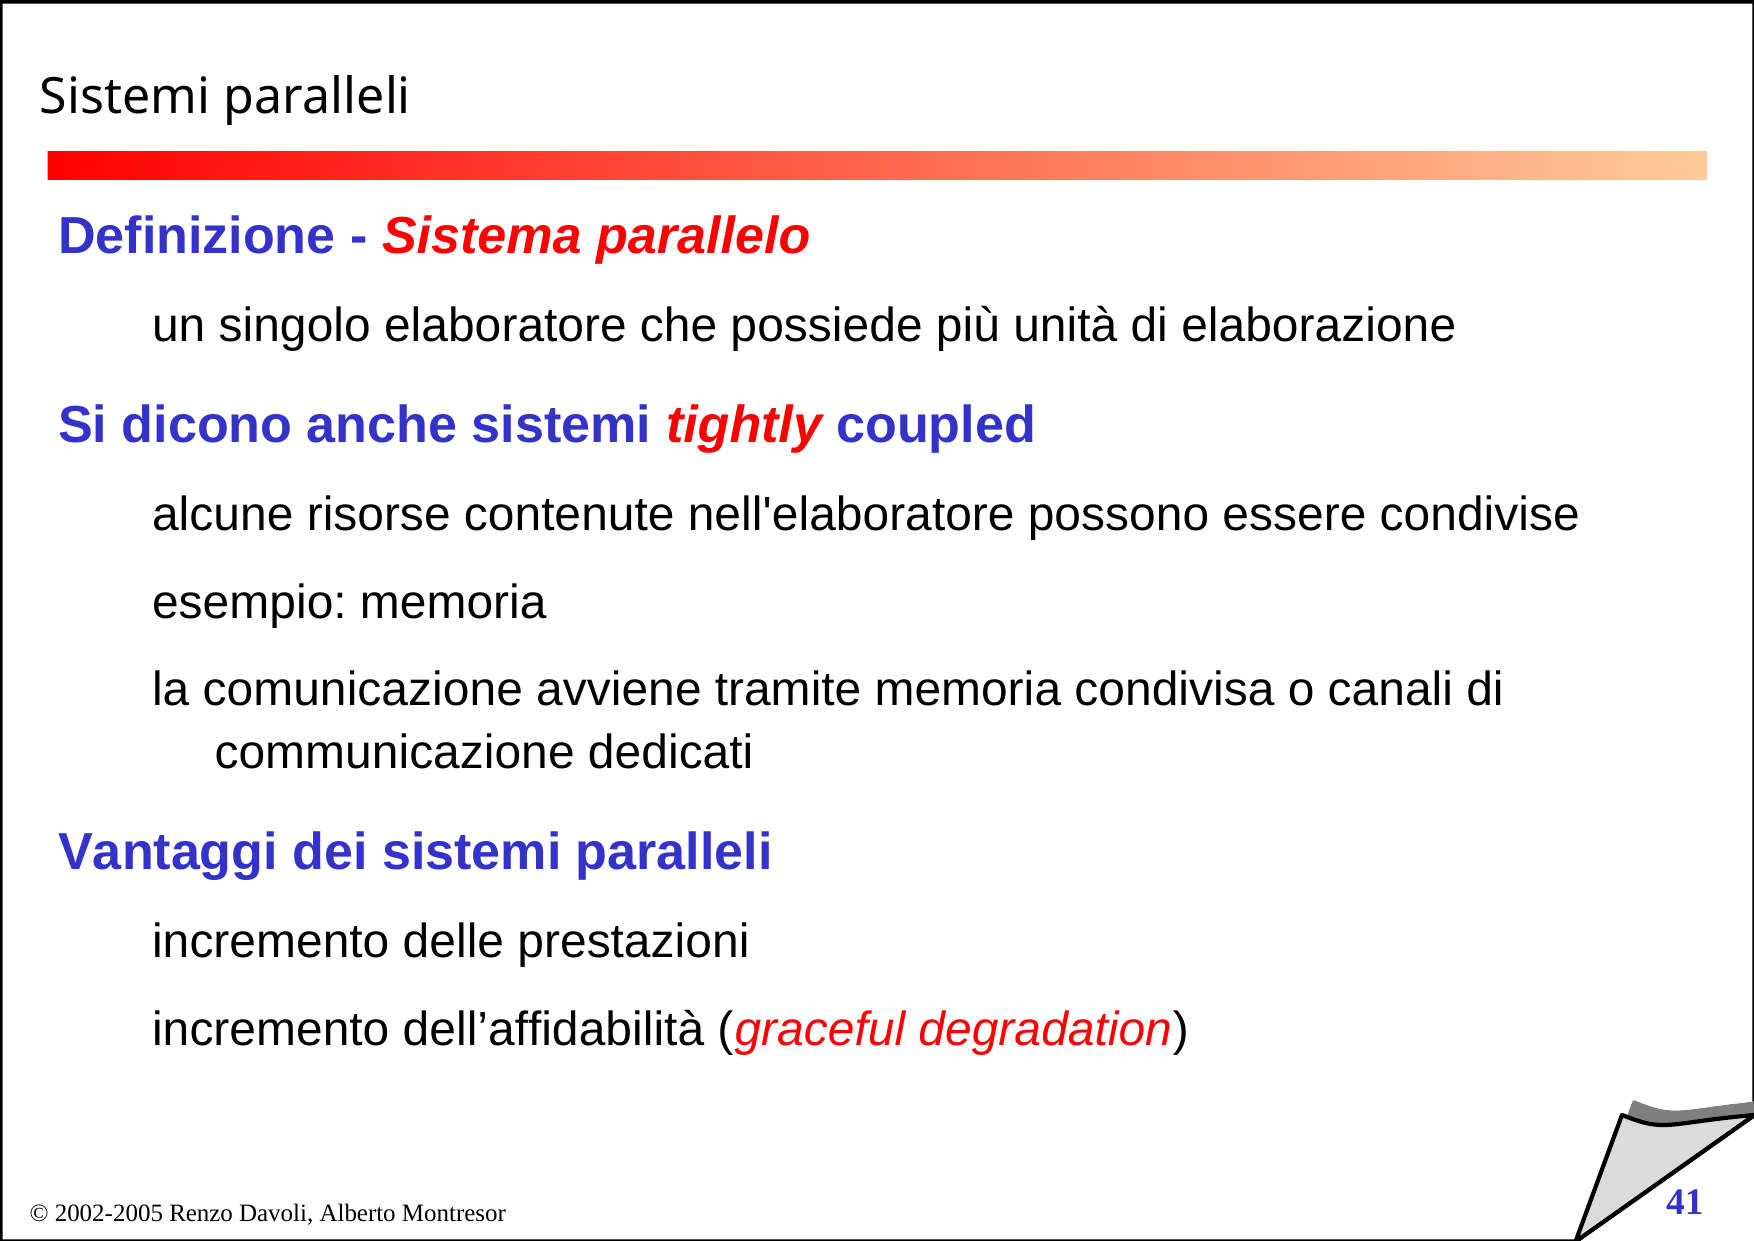

# Sistemi paralleli
Definizione - Sistema parallelo
un singolo elaboratore che possiede più unità di elaborazione
Si dicono anche sistemi tightly coupled
alcune risorse contenute nell'elaboratore possono essere condivise
esempio: memoria
la comunicazione avviene tramite memoria condivisa o canali di communicazione dedicati
Vantaggi dei sistemi paralleli
incremento delle prestazioni
incremento dell’affidabilità (graceful degradation)